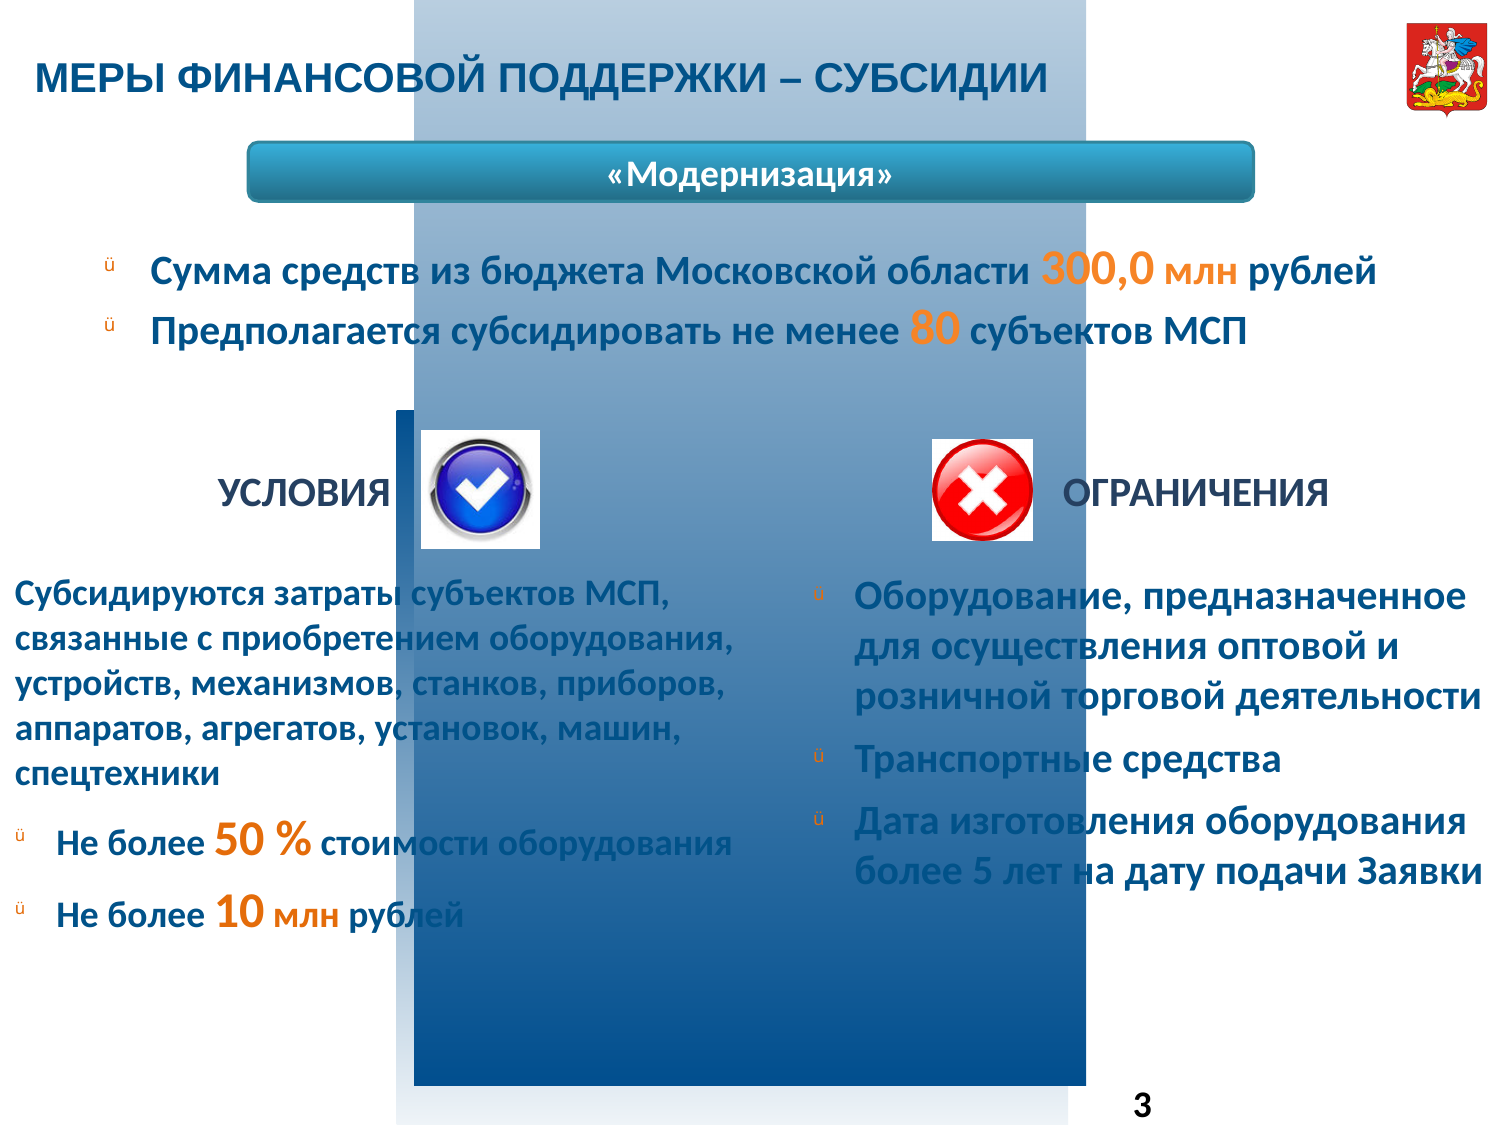

# МЕРЫ ФИНАНСОВОЙ ПОДДЕРЖКИ – СУБСИДИИ
«Модернизация»
Сумма средств из бюджета Московской области 300,0 млн рублей
Предполагается субсидировать не менее 80 субъектов МСП
УСЛОВИЯ
ОГРАНИЧЕНИЯ
Субсидируются затраты субъектов МСП, связанные с приобретением оборудования, устройств, механизмов, станков, приборов, аппаратов, агрегатов, установок, машин, спецтехники
Не более 50 % стоимости оборудования
Не более 10 млн рублей
Оборудование, предназначенное для осуществления оптовой и розничной торговой деятельности
Транспортные средства
Дата изготовления оборудования более 5 лет на дату подачи Заявки